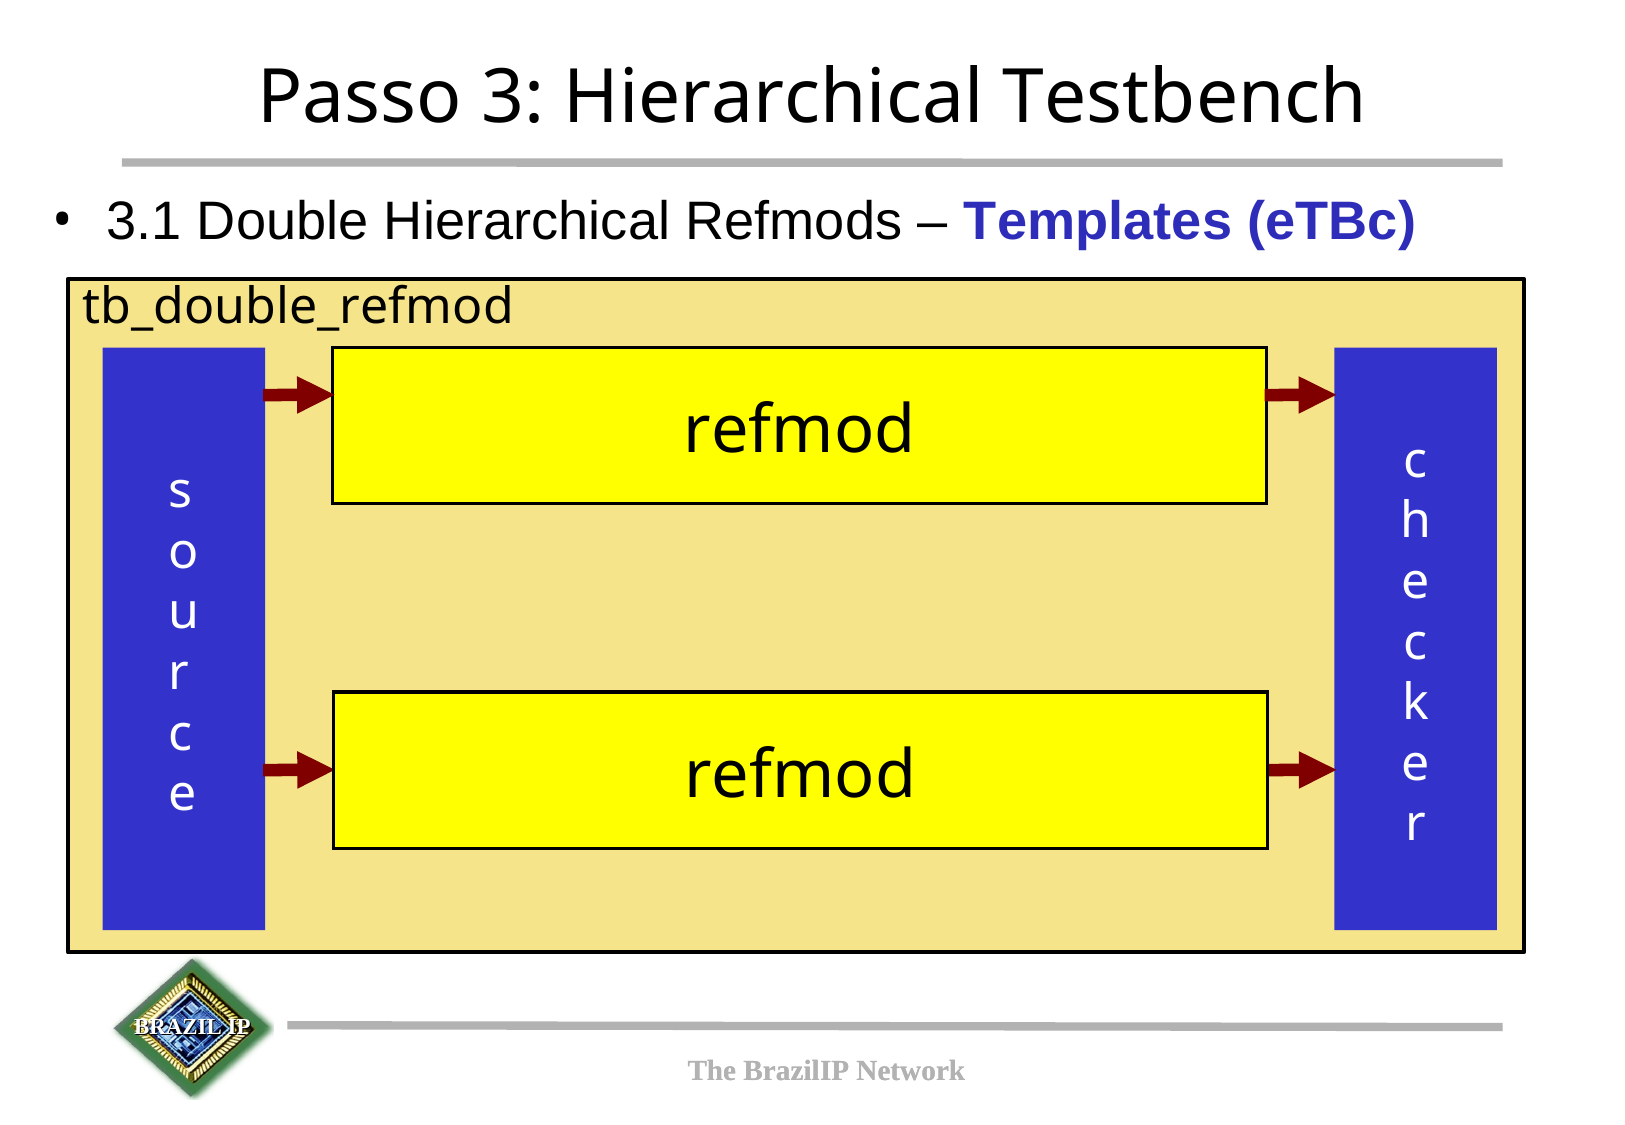

Passo 3: Hierarchical Testbench
3.1 Double Hierarchical Refmods – Templates (eTBc)
tb_double_refmod
refmod
s
o
u
r
c
e
c
h
e
c
k
e
r
refmod